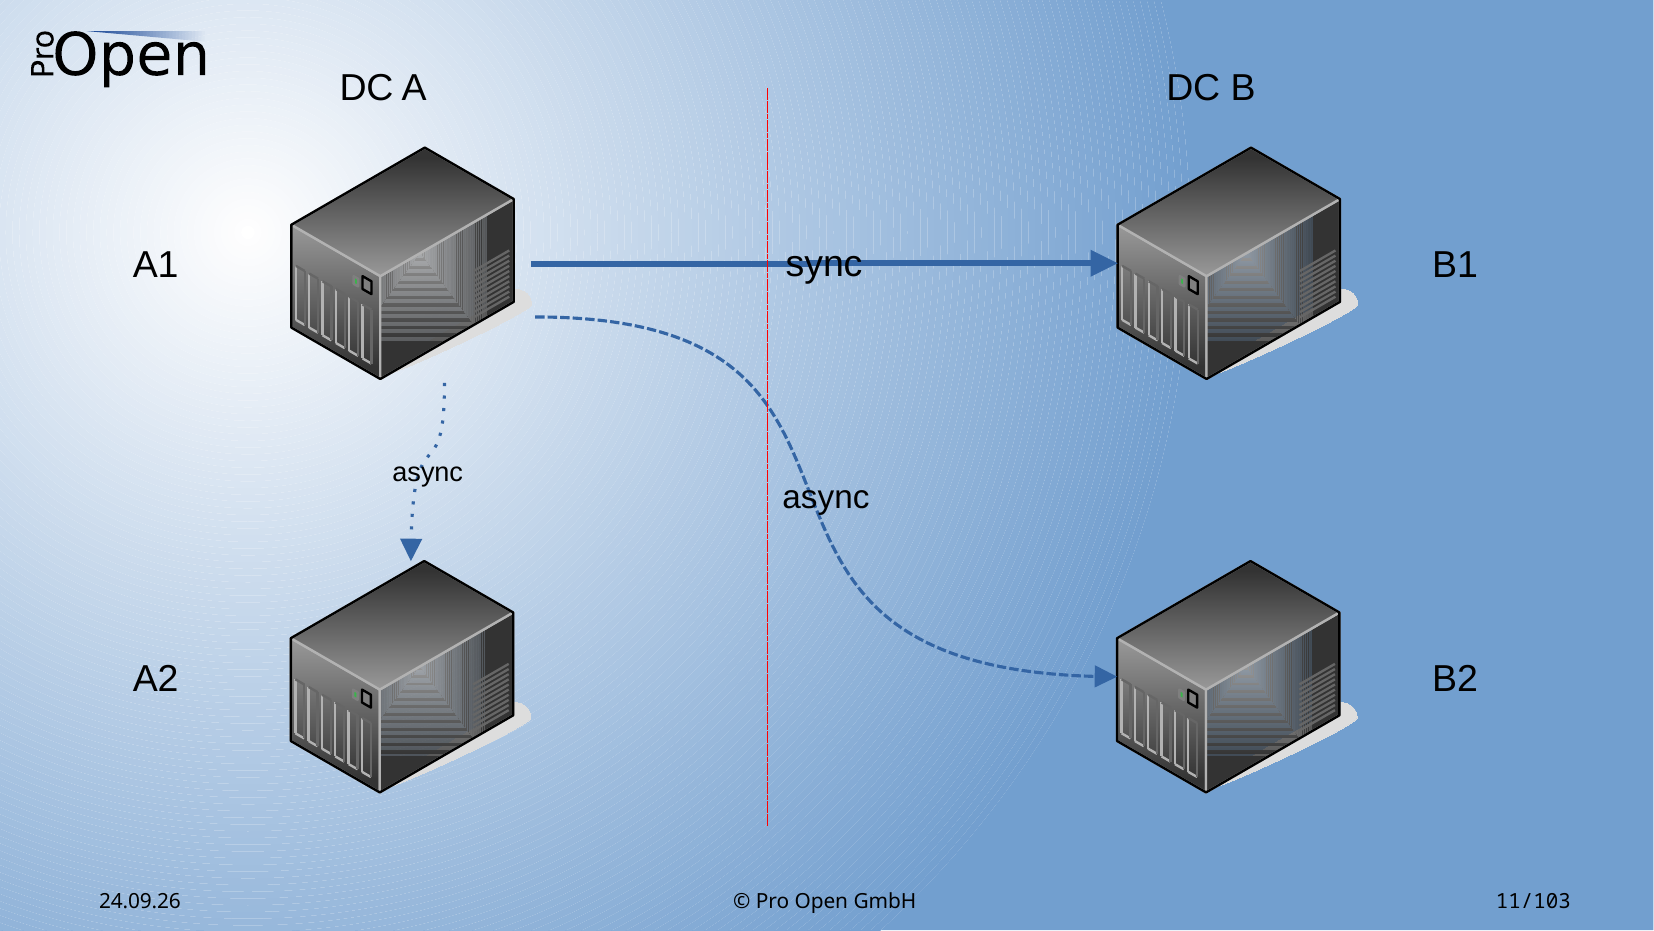

DC A
DC B
A1
B1
A2
B2
© Pro Open GmbH
11